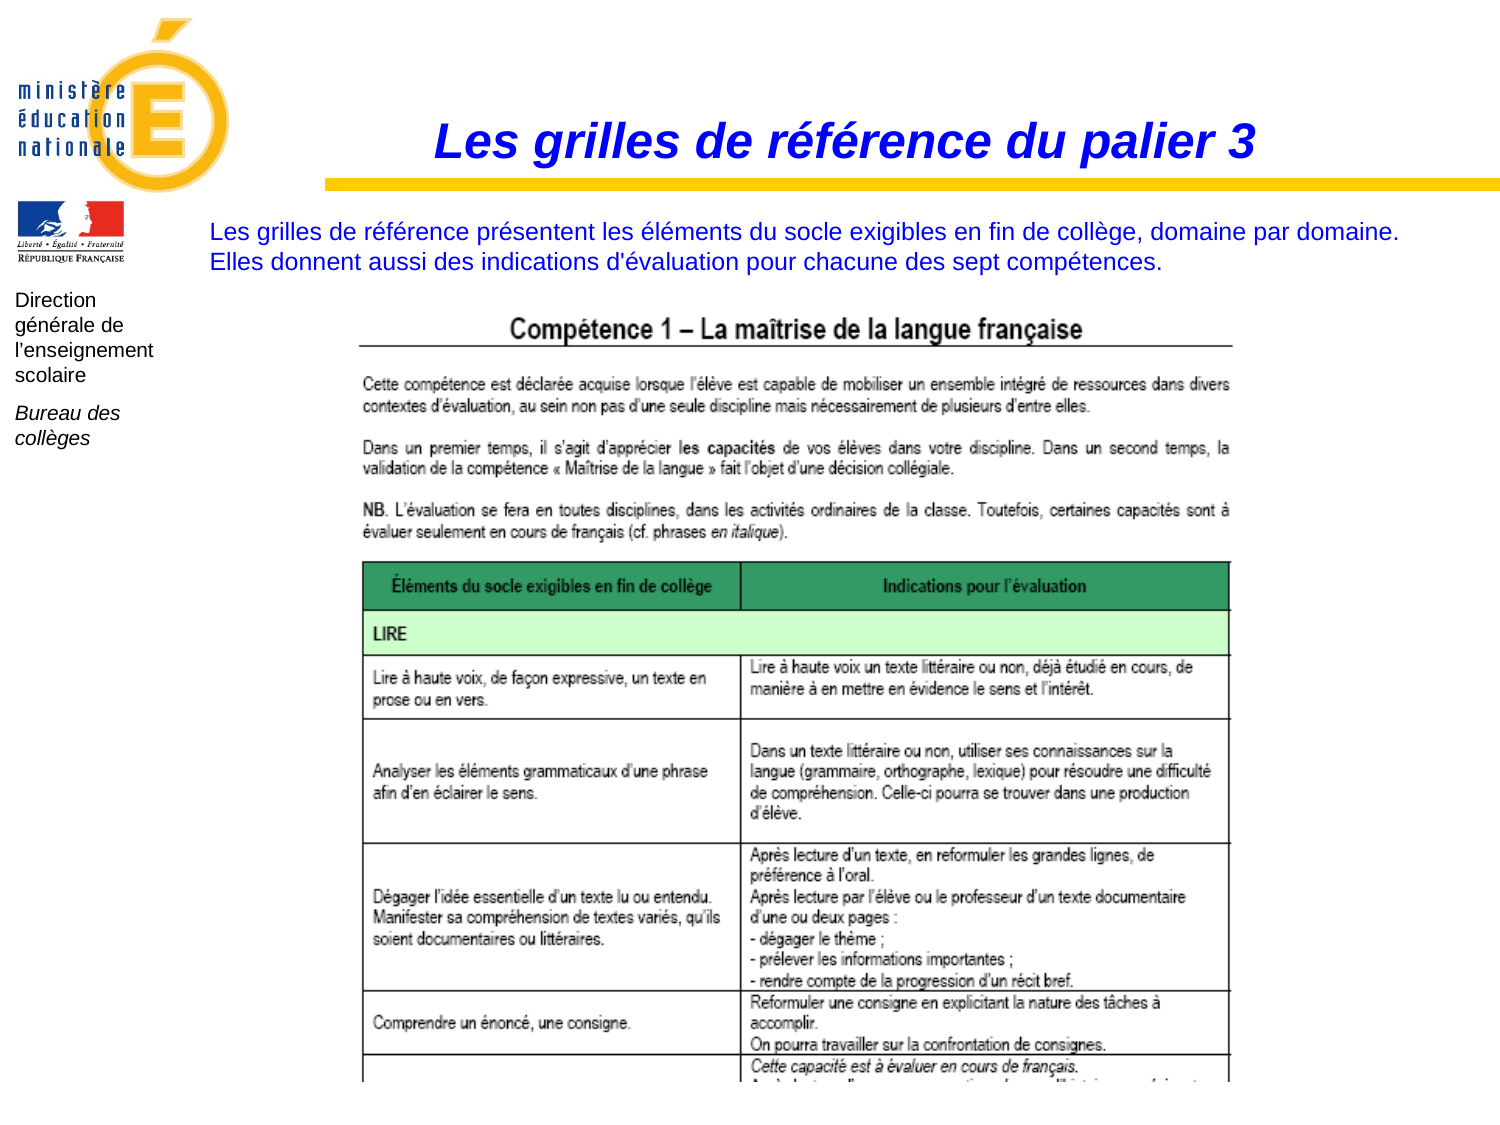

Direction générale de l’enseignement scolaire
Bureau des collèges
# Les grilles de référence du palier 3
Les grilles de référence présentent les éléments du socle exigibles en fin de collège, domaine par domaine. Elles donnent aussi des indications d'évaluation pour chacune des sept compétences.